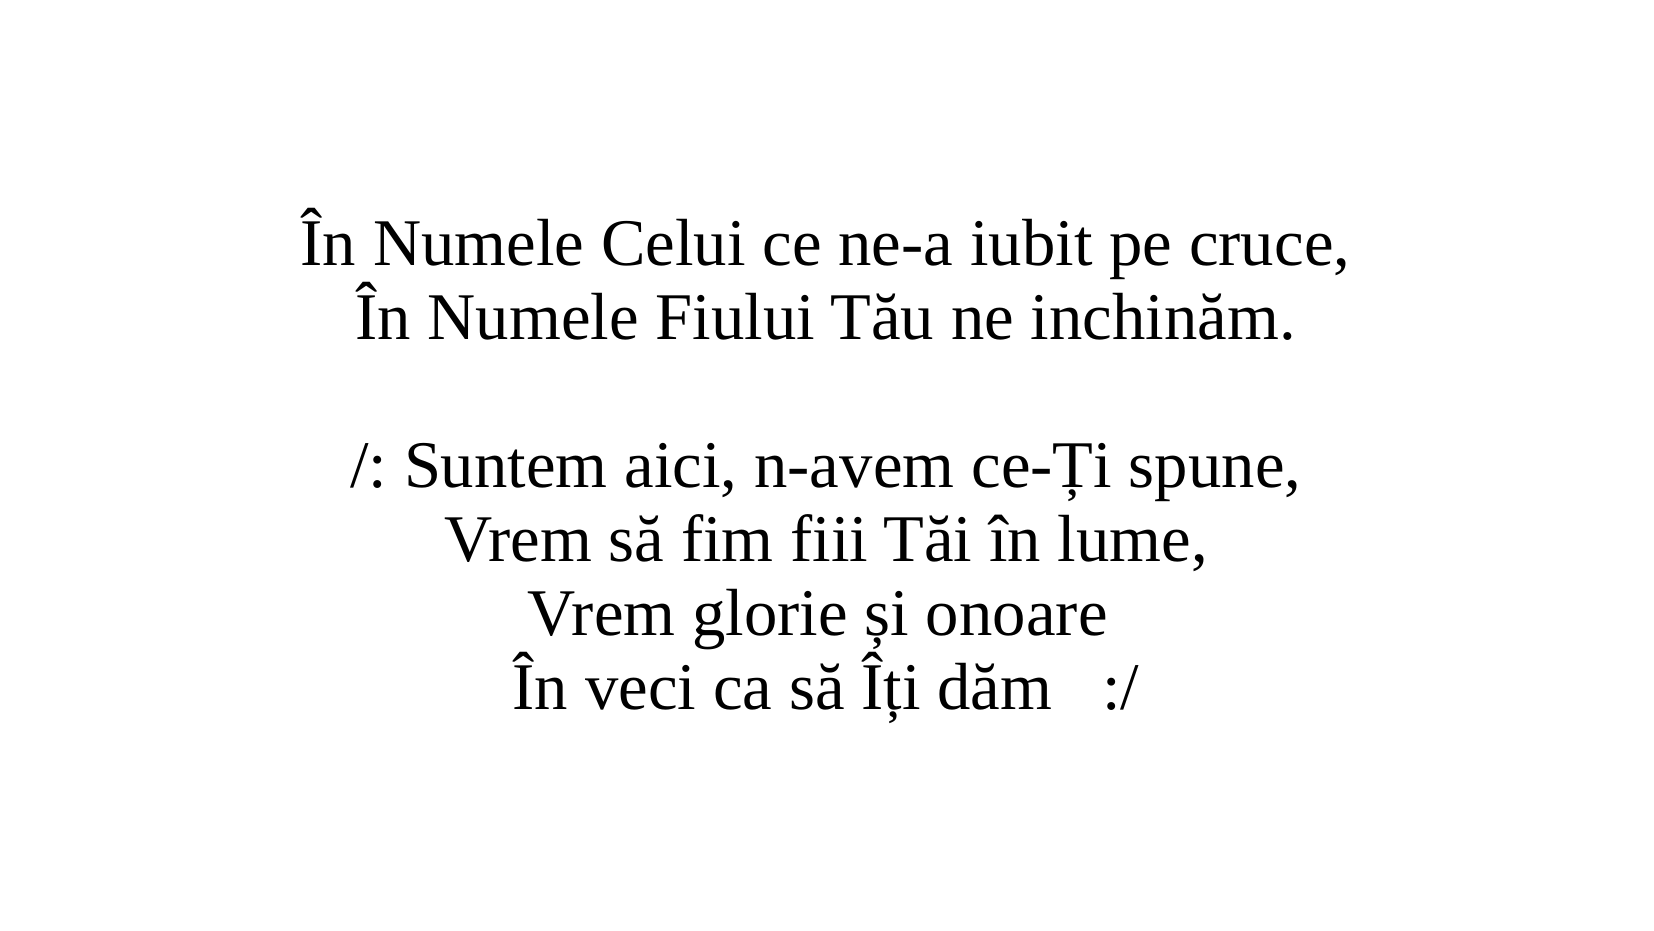

# În Numele Celui ce ne-a iubit pe cruce,
În Numele Fiului Tău ne inchinăm.
/: Suntem aici, n-avem ce-Ți spune,
Vrem să fim fiii Tăi în lume,
Vrem glorie și onoare
În veci ca să Îți dăm :/